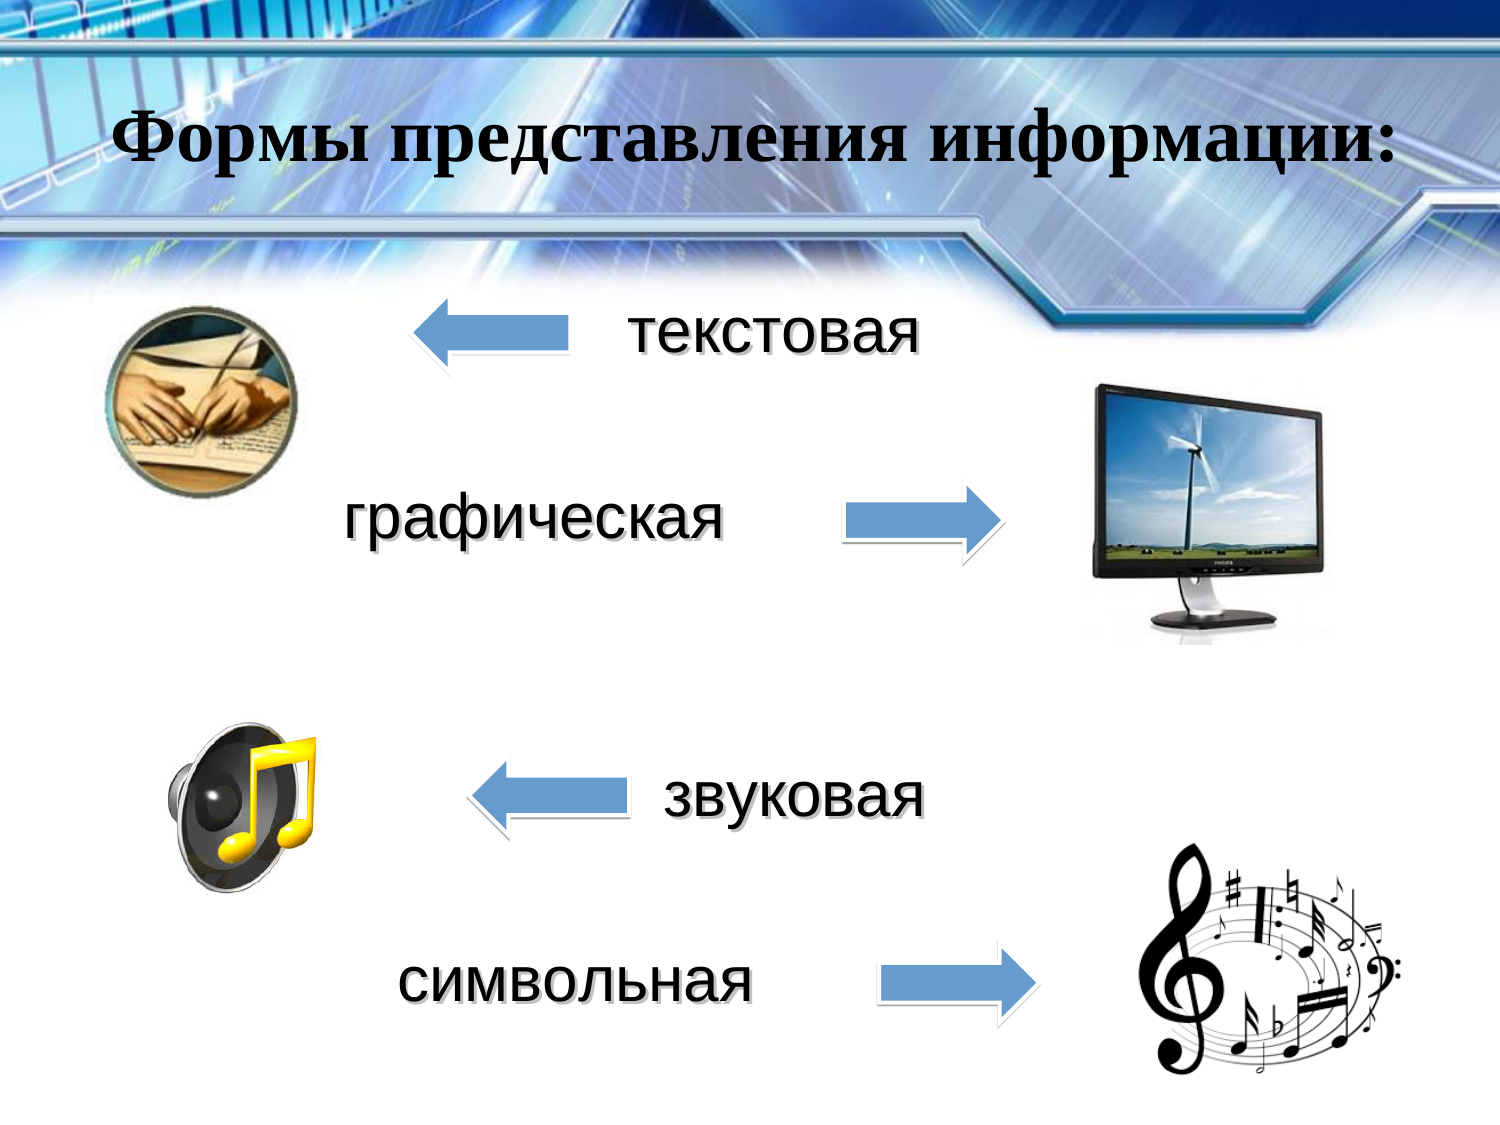

Формы представления информации:
# текстовая
 графическая
 звуковая
 символьная